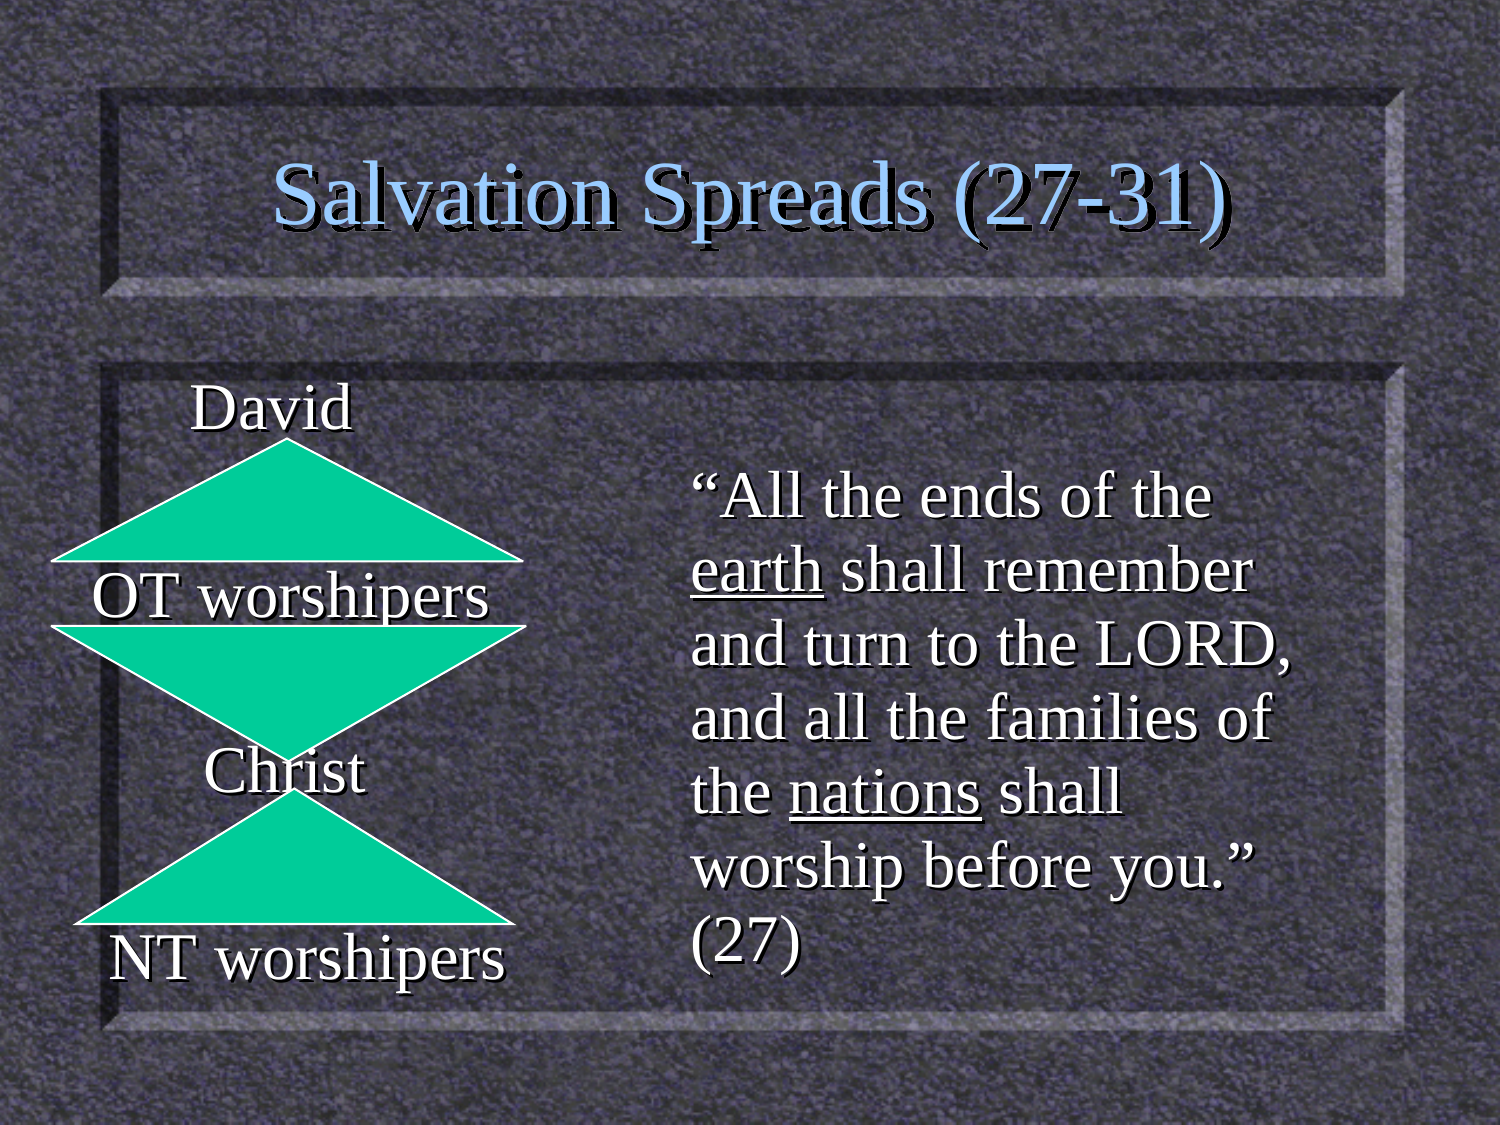

# Salvation Spreads (27-31)
David
OT worshipers
“All the ends of the earth shall remember and turn to the LORD, and all the families of the nations shall worship before you.” (27)
Christ
NT worshipers